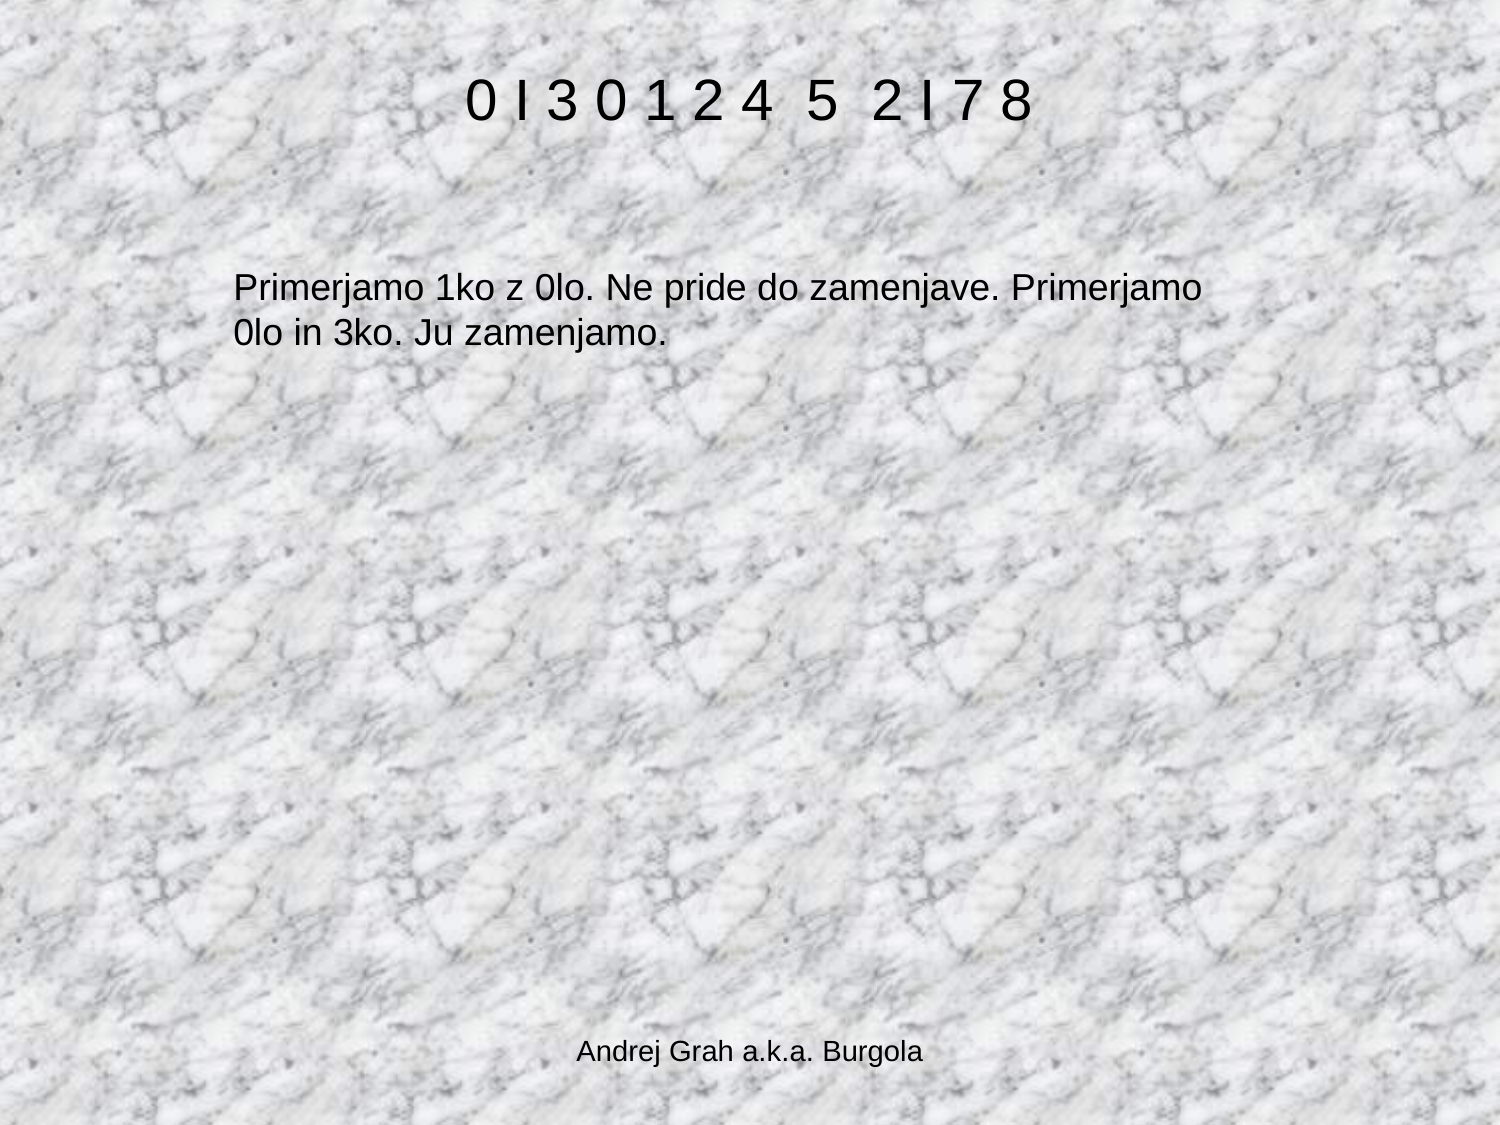

0 I 3 0 1 2 4 5 2 I 7 8
Primerjamo 1ko z 0lo. Ne pride do zamenjave. Primerjamo 0lo in 3ko. Ju zamenjamo.
Andrej Grah a.k.a. Burgola